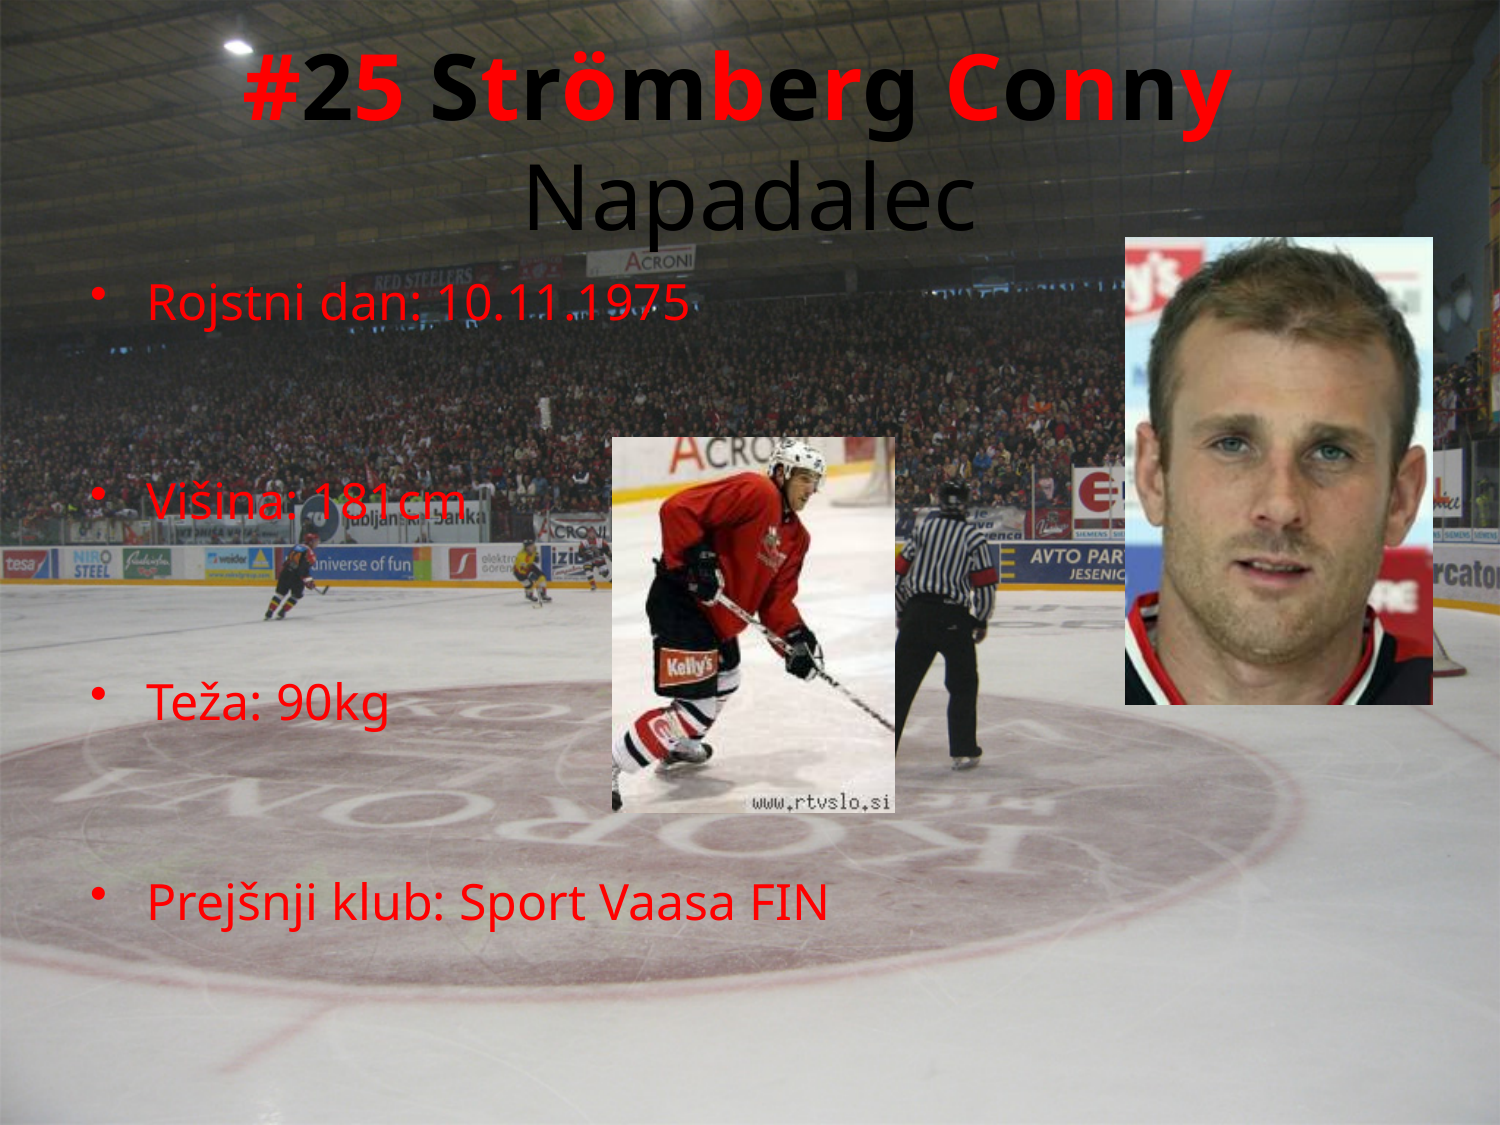

# #25 Strömberg Conny Napadalec
Rojstni dan: 10.11.1975
Višina: 181cm
Teža: 90kg
Prejšnji klub: Sport Vaasa FIN